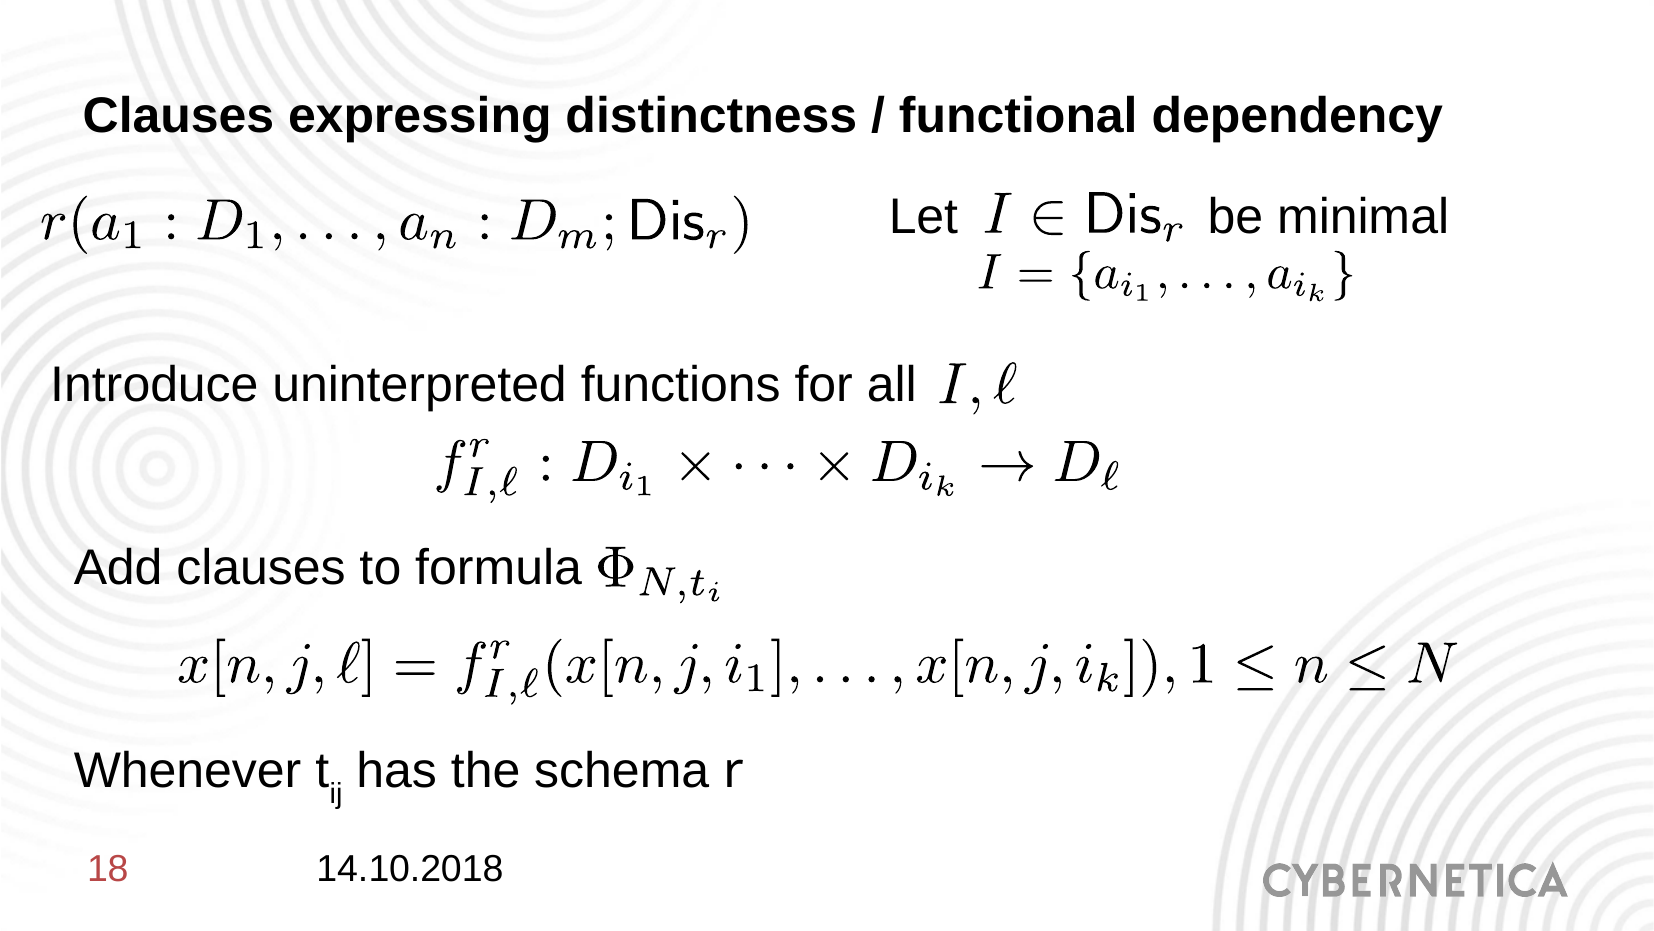

# Clauses expressing distinctness / functional dependency
Let
be minimal
Introduce uninterpreted functions for all
Add clauses to formula
Whenever tij has the schema r
18
01.04.2000